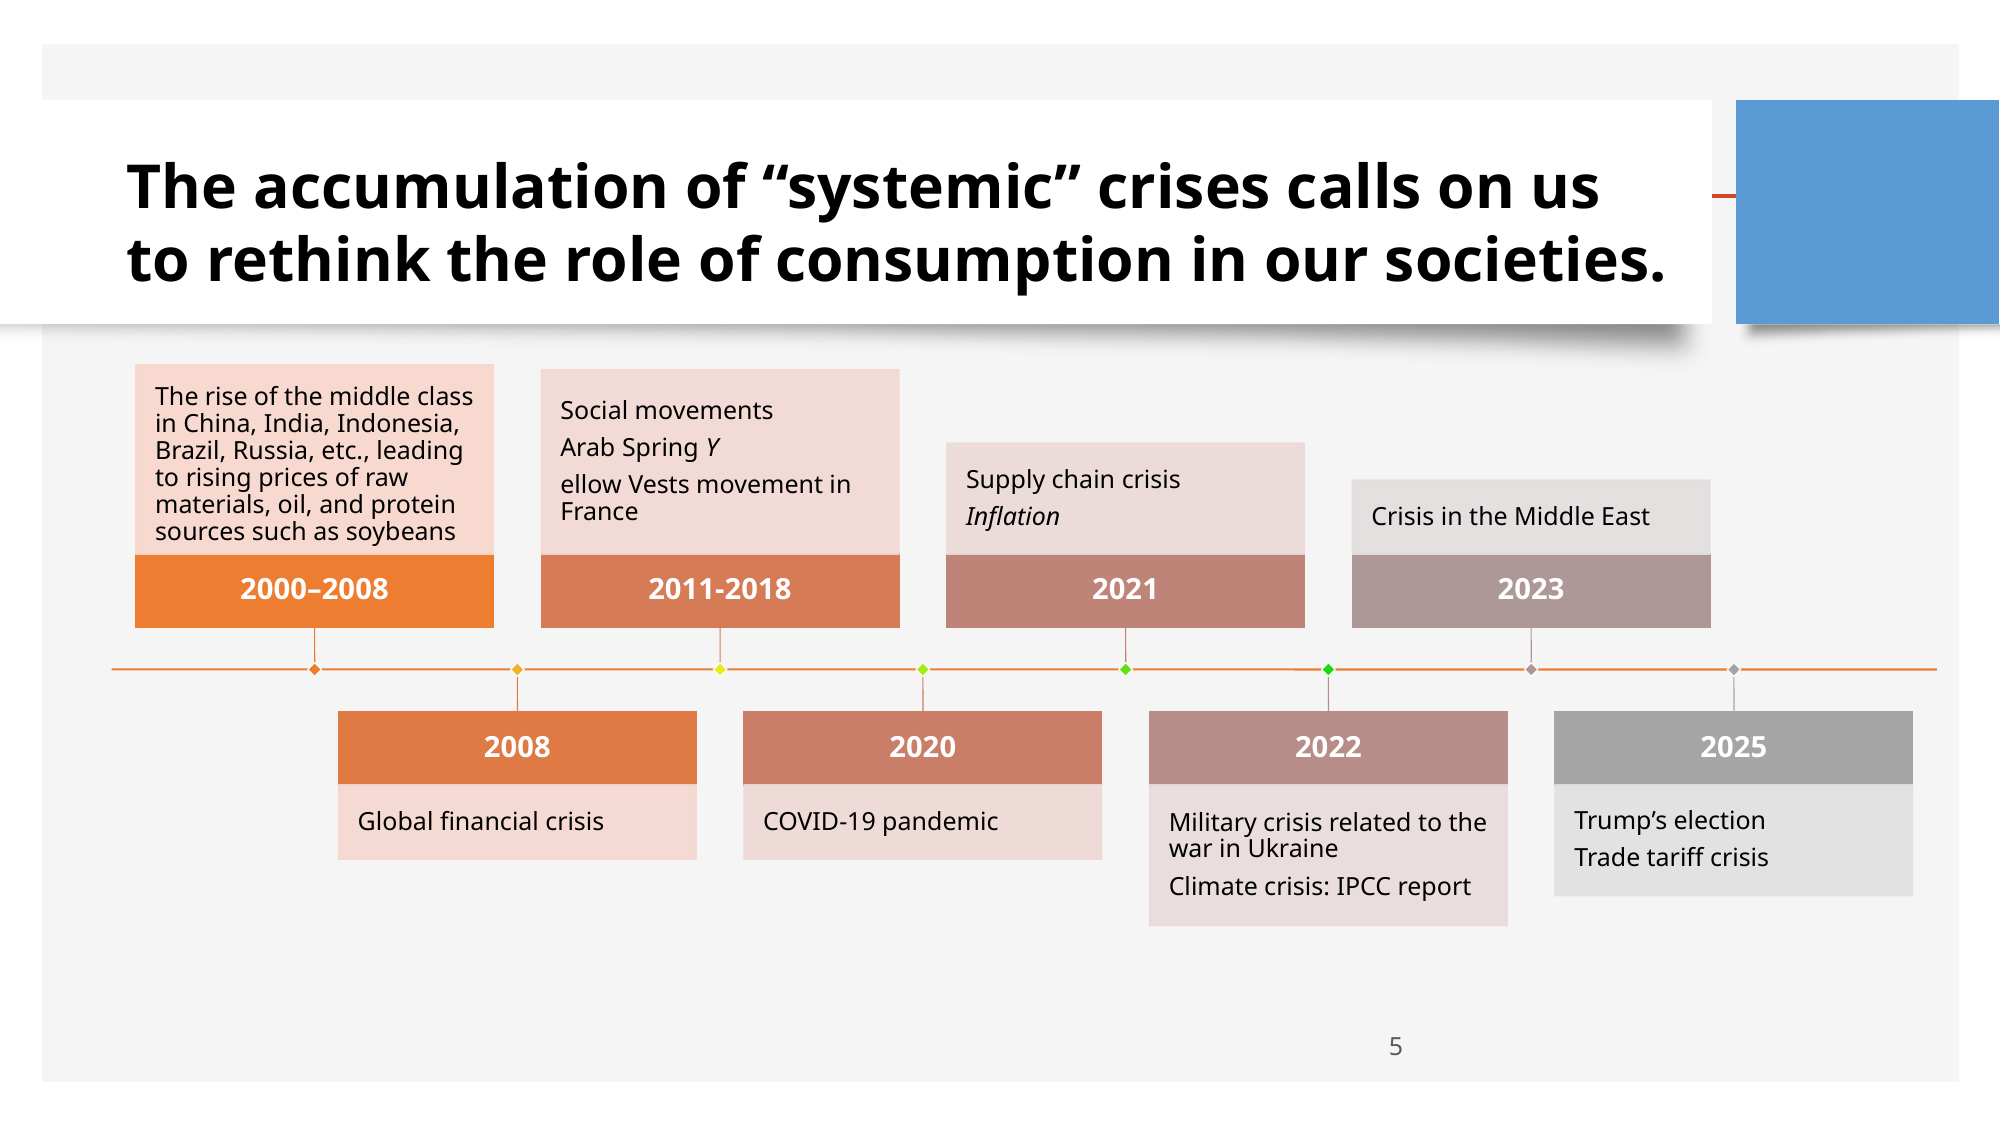

# The accumulation of “systemic” crises calls on us to rethink the role of consumption in our societies.
The rise of the middle class in China, India, Indonesia, Brazil, Russia, etc., leading to rising prices of raw materials, oil, and protein sources such as soybeans
Social movements
Arab Spring Y
ellow Vests movement in France
Supply chain crisis
Inflation
Crisis in the Middle East
2000–2008
2011-2018
2021
2023
2008
2020
2022
2025
Global financial crisis
COVID-19 pandemic
Military crisis related to the war in Ukraine
Climate crisis: IPCC report
Trump’s election
Trade tariff crisis
5